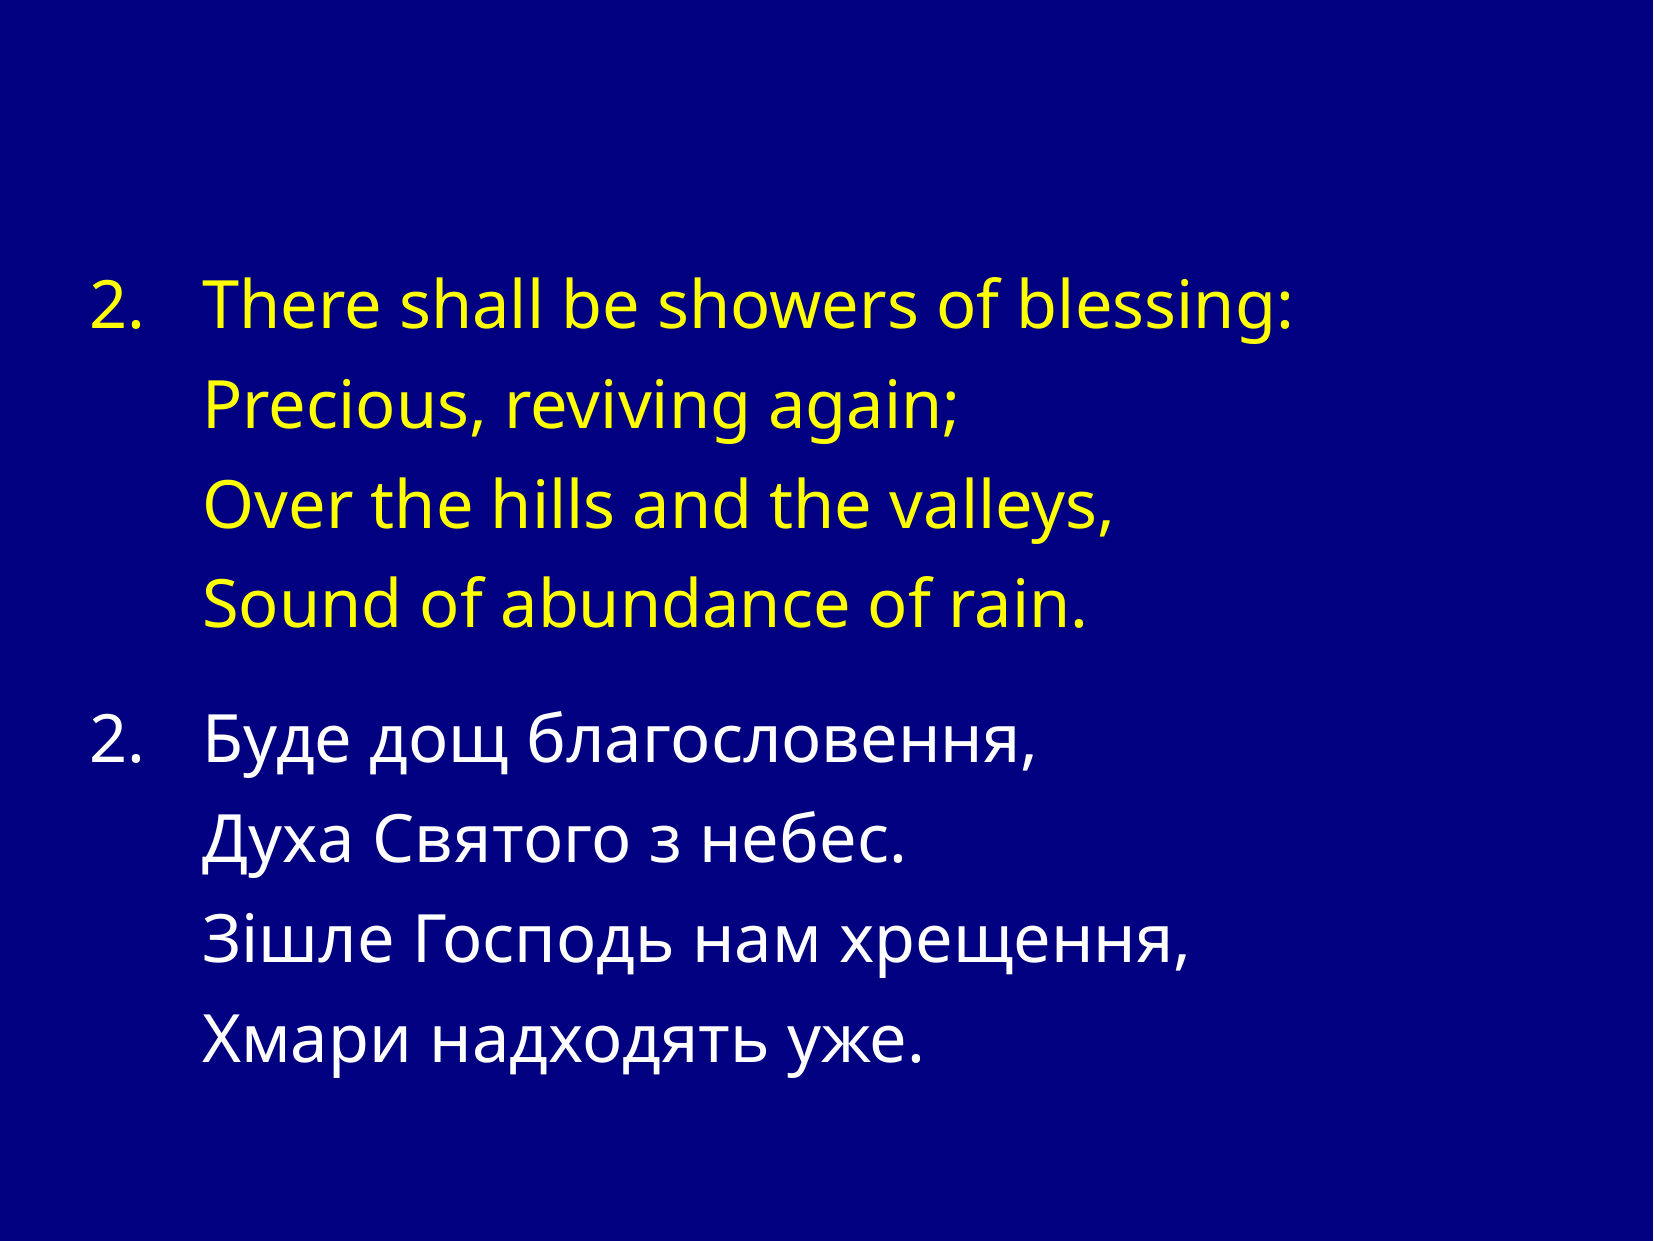

2.	There shall be showers of blessing:
	Precious, reviving again;
	Over the hills and the valleys,
	Sound of abundance of rain.
2.	Буде дощ благословення,
	Духа Святого з небес.
	Зішле Господь нам хрещення,
	Хмари надходять уже.